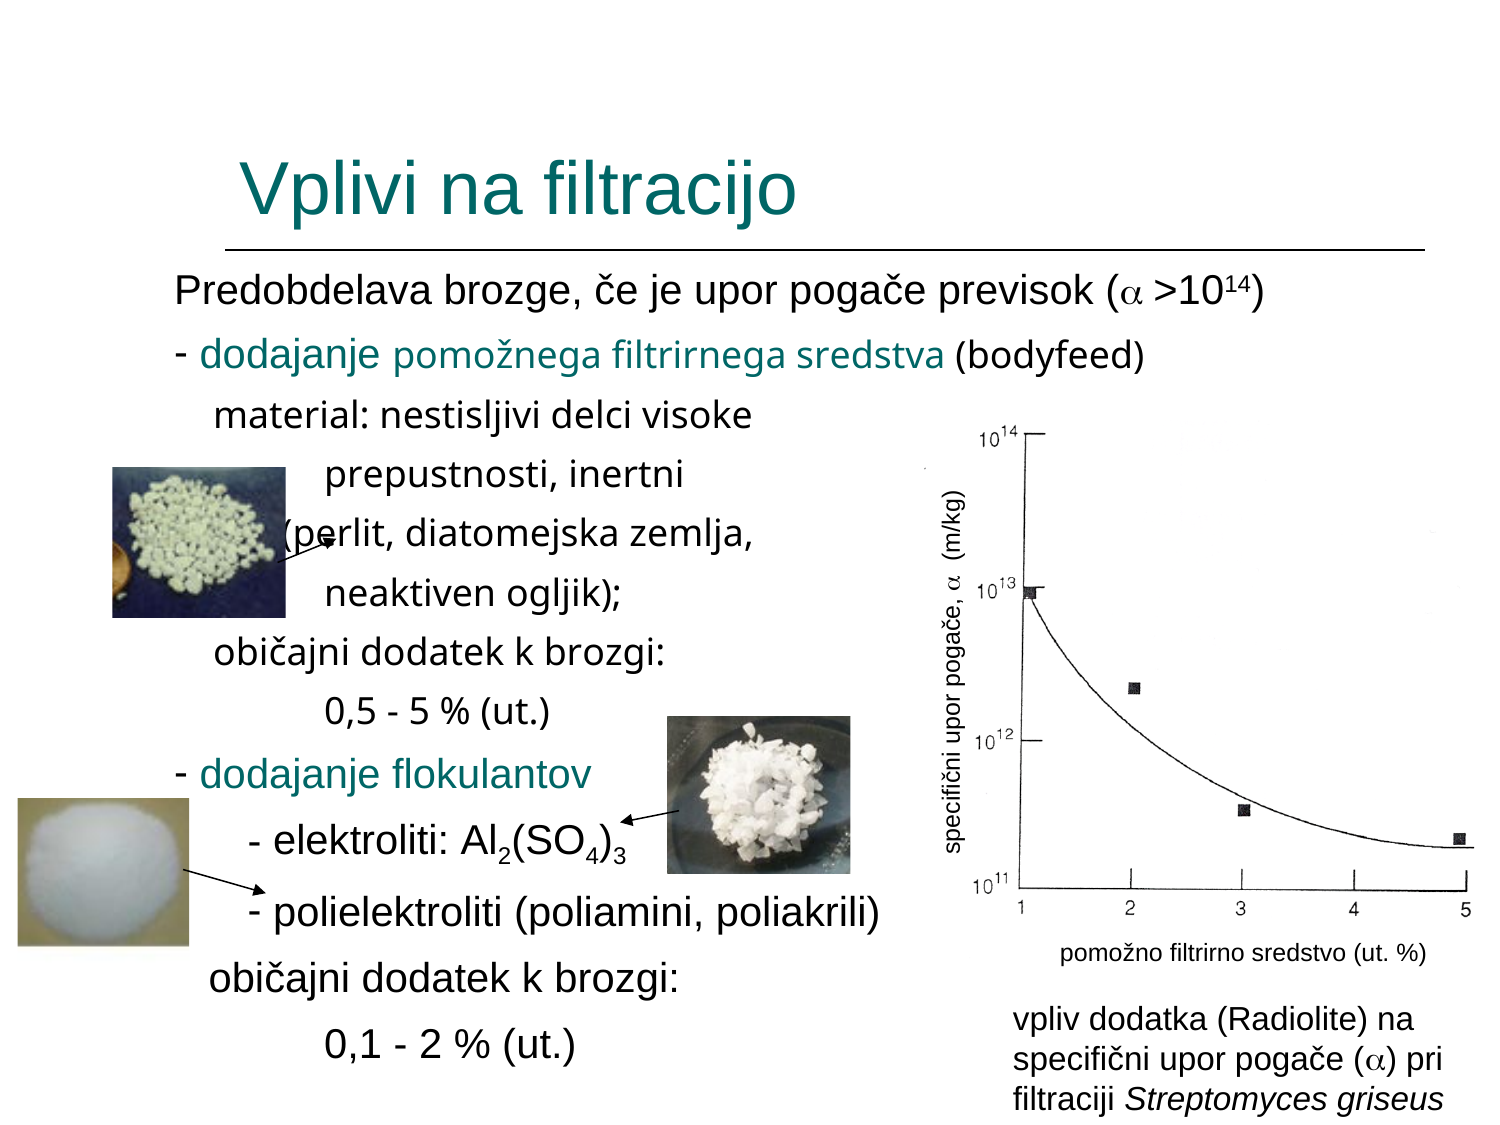

# Vplivi na filtracijo
Predobdelava brozge, če je upor pogače previsok ( >1014)
 dodajanje pomožnega filtrirnega sredstva (bodyfeed)
 material: nestisljivi delci visoke
	prepustnosti, inertni
 (perlit, diatomejska zemlja,
	neaktiven ogljik);
 običajni dodatek k brozgi:
	0,5 - 5 % (ut.)
 dodajanje flokulantov
 elektroliti: Al2(SO4)3
 polielektroliti (poliamini, poliakrili)
 običajni dodatek k brozgi:
 	0,1 - 2 % (ut.)
specifični upor pogače,  (m/kg)
pomožno filtrirno sredstvo (ut. %)
vpliv dodatka (Radiolite) na specifični upor pogače () pri filtraciji Streptomyces griseus